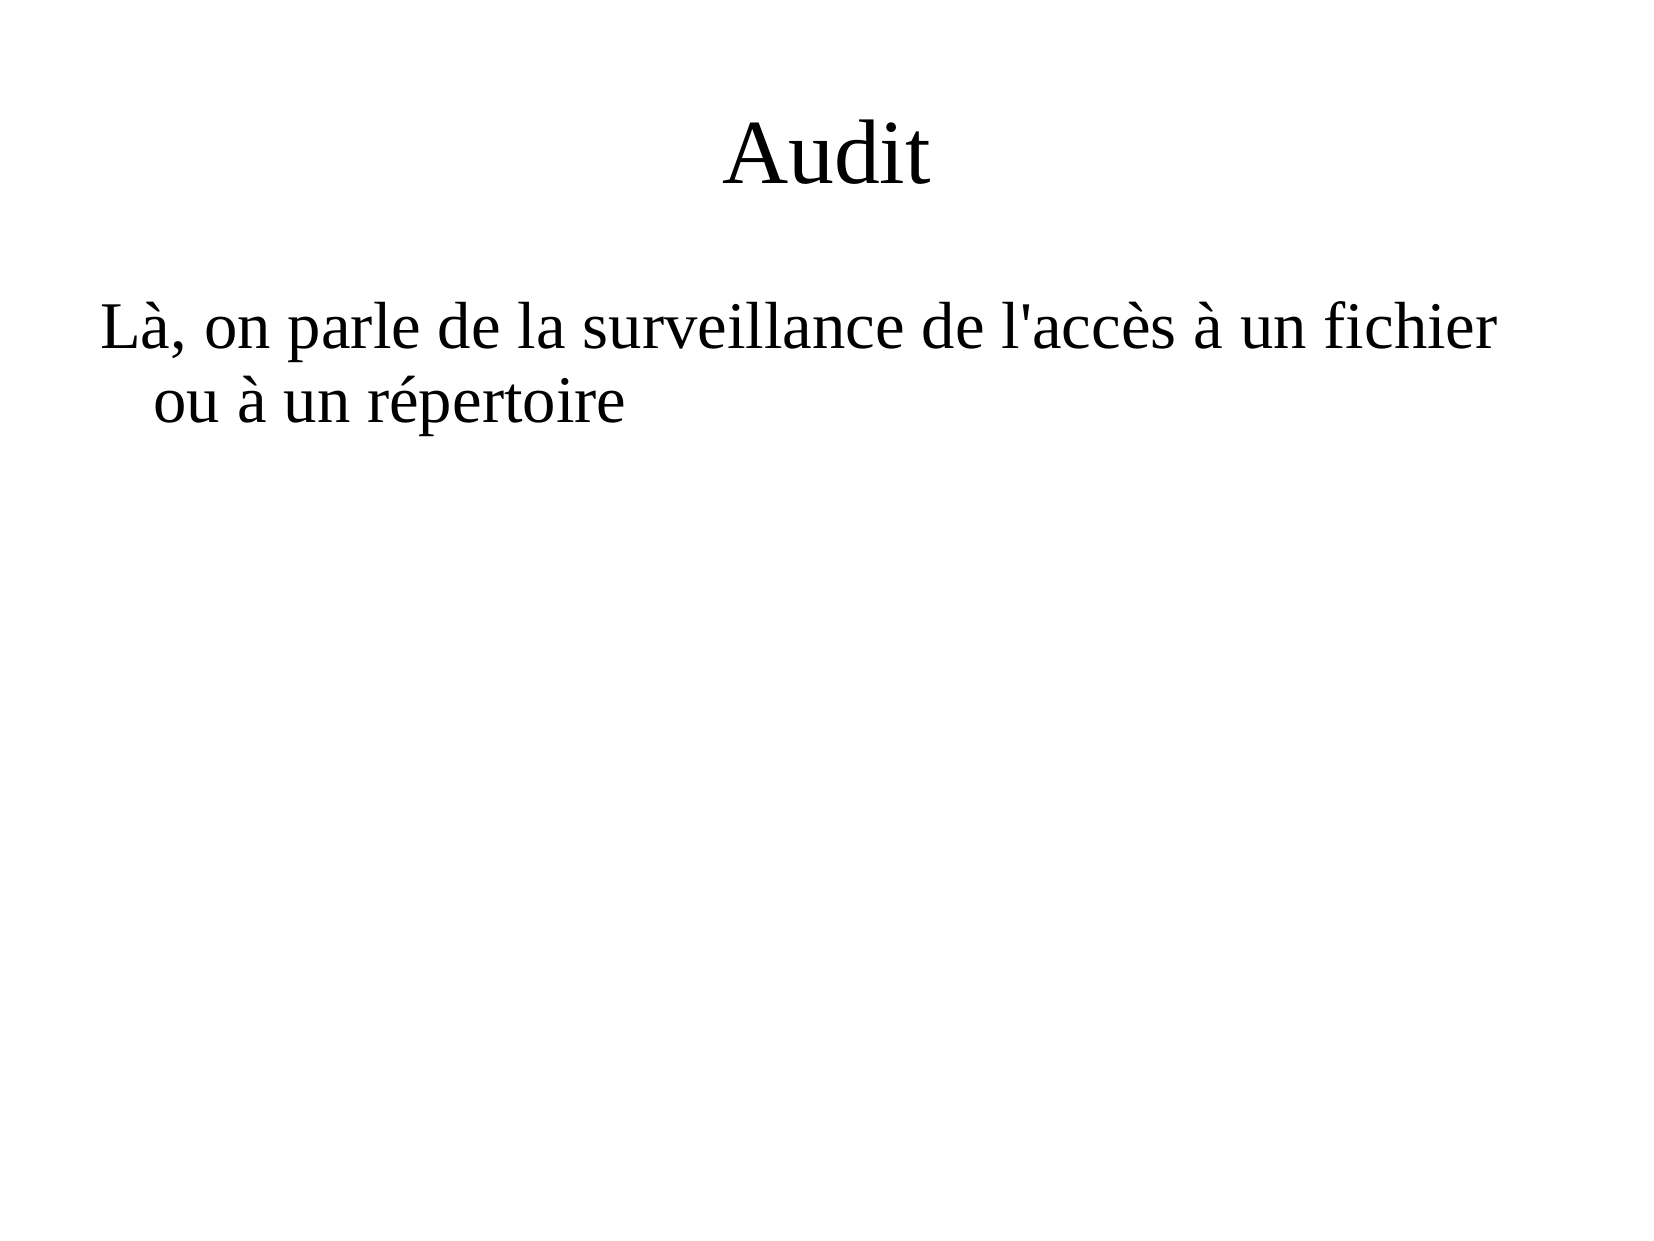

# Audit
Là, on parle de la surveillance de l'accès à un fichier ou à un répertoire